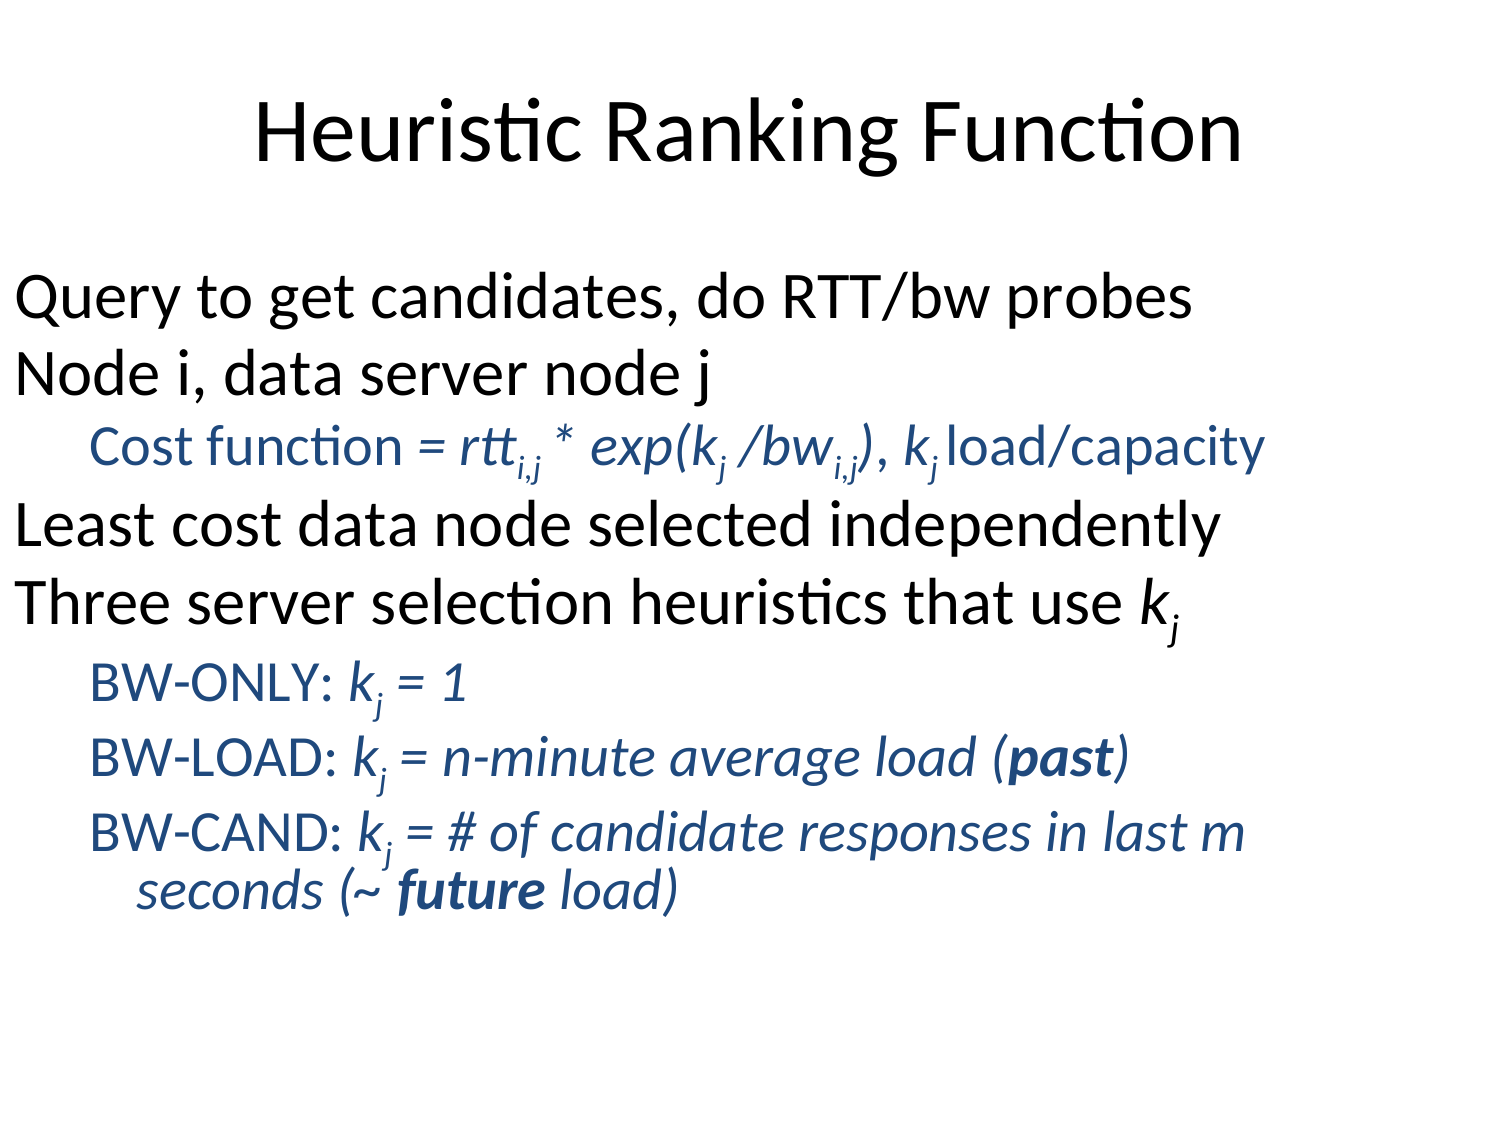

# Heuristic Ranking Function
Query to get candidates, do RTT/bw probes
Node i, data server node j
Cost function = rtti,j * exp(kj /bwi,j), kj load/capacity
Least cost data node selected independently
Three server selection heuristics that use kj
BW-ONLY: kj = 1
BW-LOAD: kj = n-minute average load (past)
BW-CAND: kj = # of candidate responses in last m seconds (~ future load)